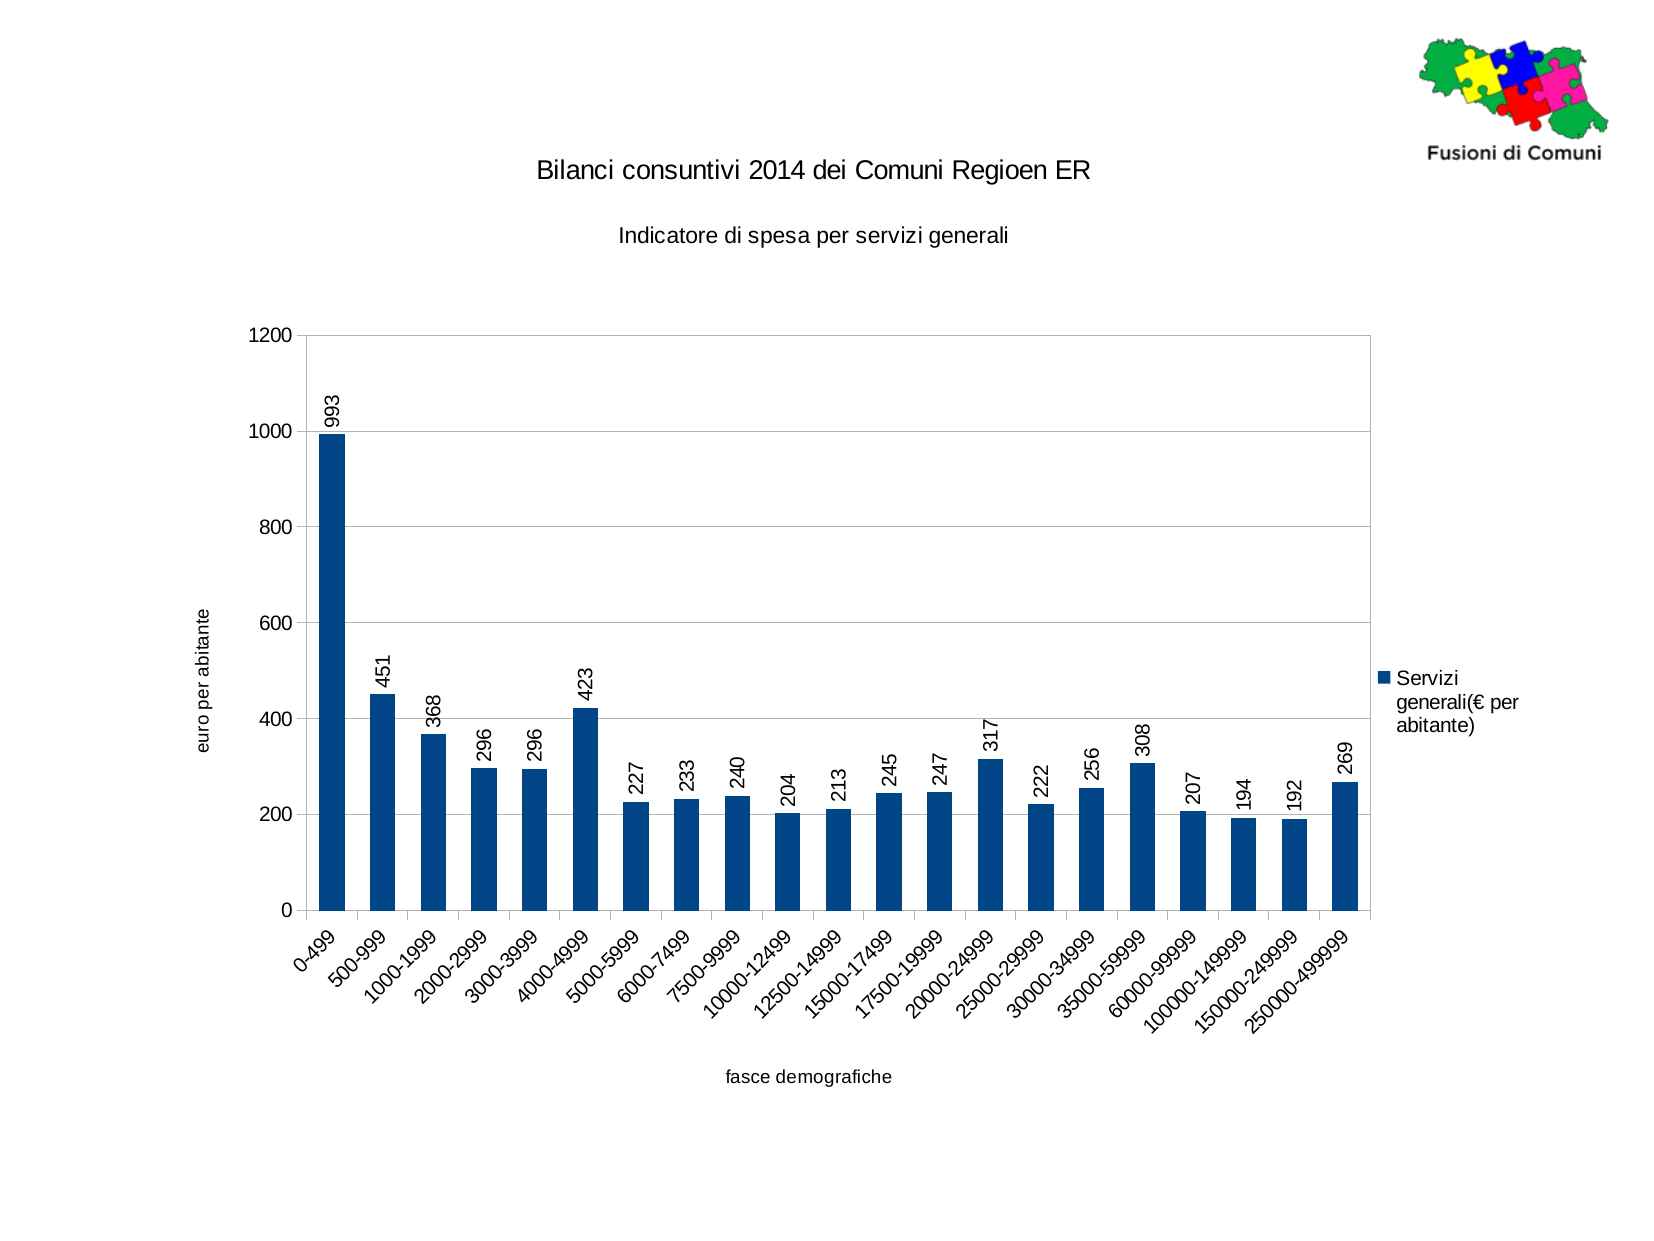

### Chart: Bilanci consuntivi 2014 dei Comuni Regioen ER
Indicatore di spesa per servizi generali
| Category | Servizi generali(€ per abitante) |
|---|---|
| 0-499 | 993.25 |
| 500-999 | 450.6875 |
| 1000-1999 | 367.794117647059 |
| 2000-2999 | 296.352941176471 |
| 3000-3999 | 296.242424242424 |
| 4000-4999 | 423.142857142857 |
| 5000-5999 | 227.333333333333 |
| 6000-7499 | 232.885714285714 |
| 7500-9999 | 239.514285714286 |
| 10000-12499 | 203.535714285714 |
| 12500-14999 | 212.875 |
| 15000-17499 | 244.8 |
| 17500-19999 | 247.142857142857 |
| 20000-24999 | 317.0 |
| 25000-29999 | 221.571428571429 |
| 30000-34999 | 256.2 |
| 35000-59999 | 307.8 |
| 60000-99999 | 207.333333333333 |
| 100000-149999 | 193.5 |
| 150000-249999 | 191.5 |
| 250000-499999 | 269.0 |